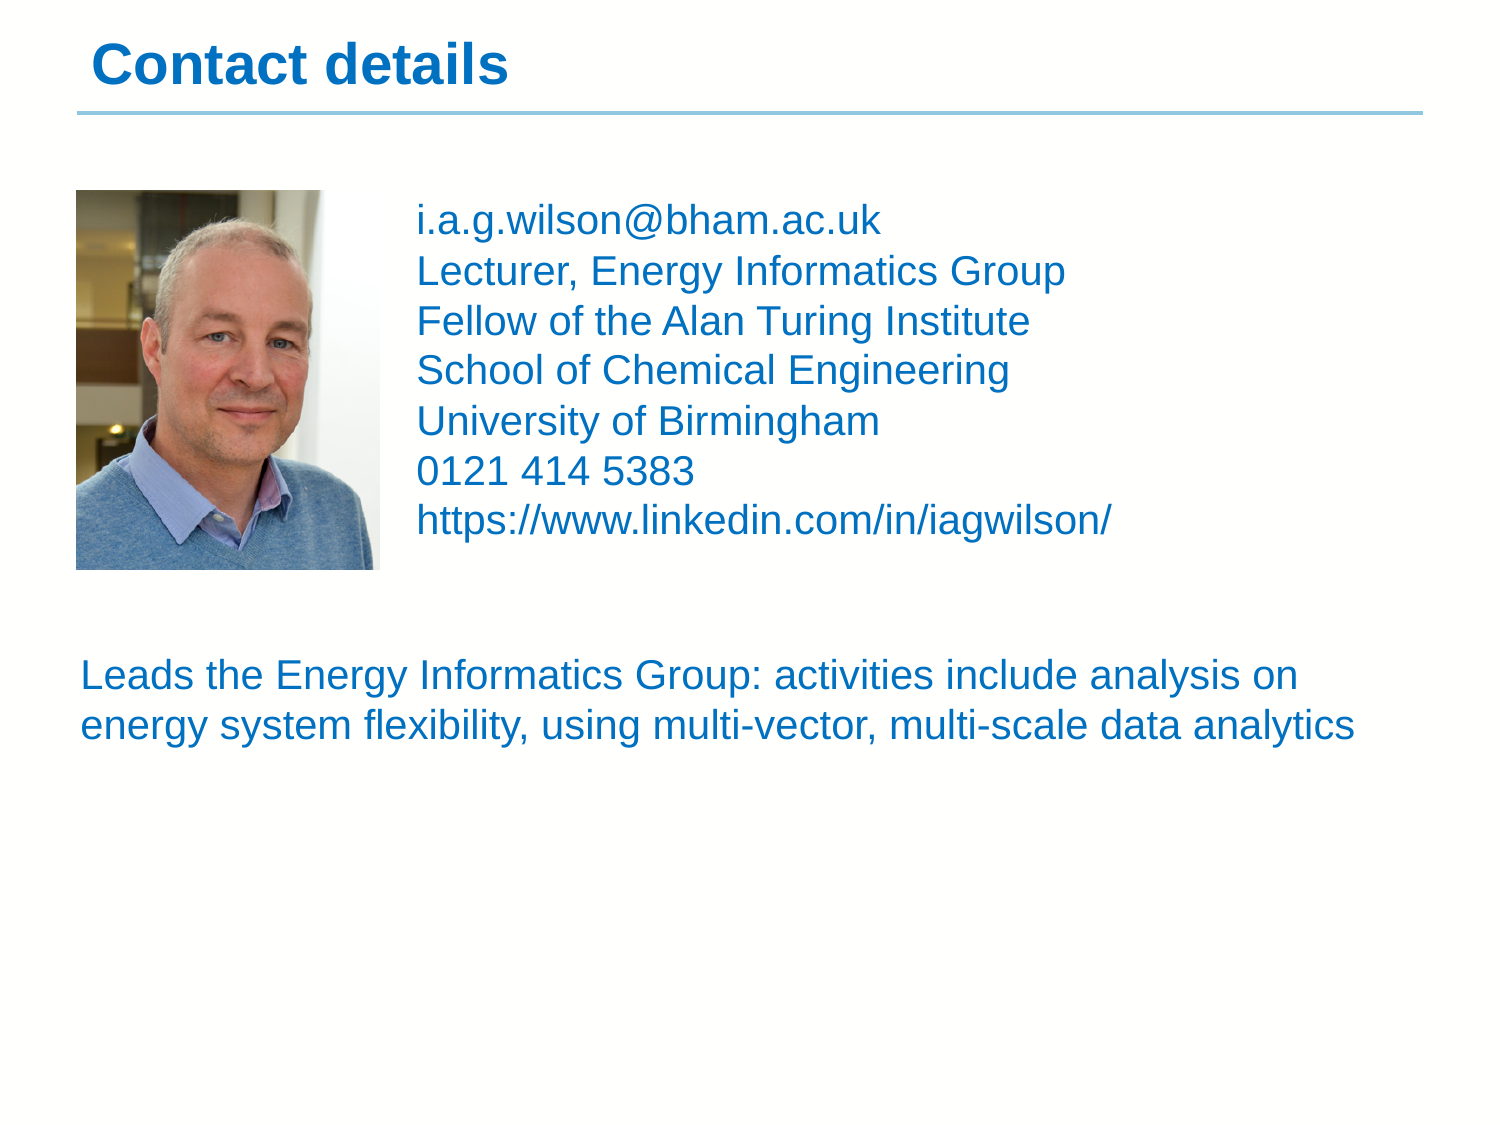

Contact details
i.a.g.wilson@bham.ac.uk
Lecturer, Energy Informatics Group
Fellow of the Alan Turing Institute
School of Chemical Engineering
University of Birmingham
0121 414 5383
https://www.linkedin.com/in/iagwilson/
Leads the Energy Informatics Group: activities include analysis on energy system flexibility, using multi‐vector, multi‐scale data analytics